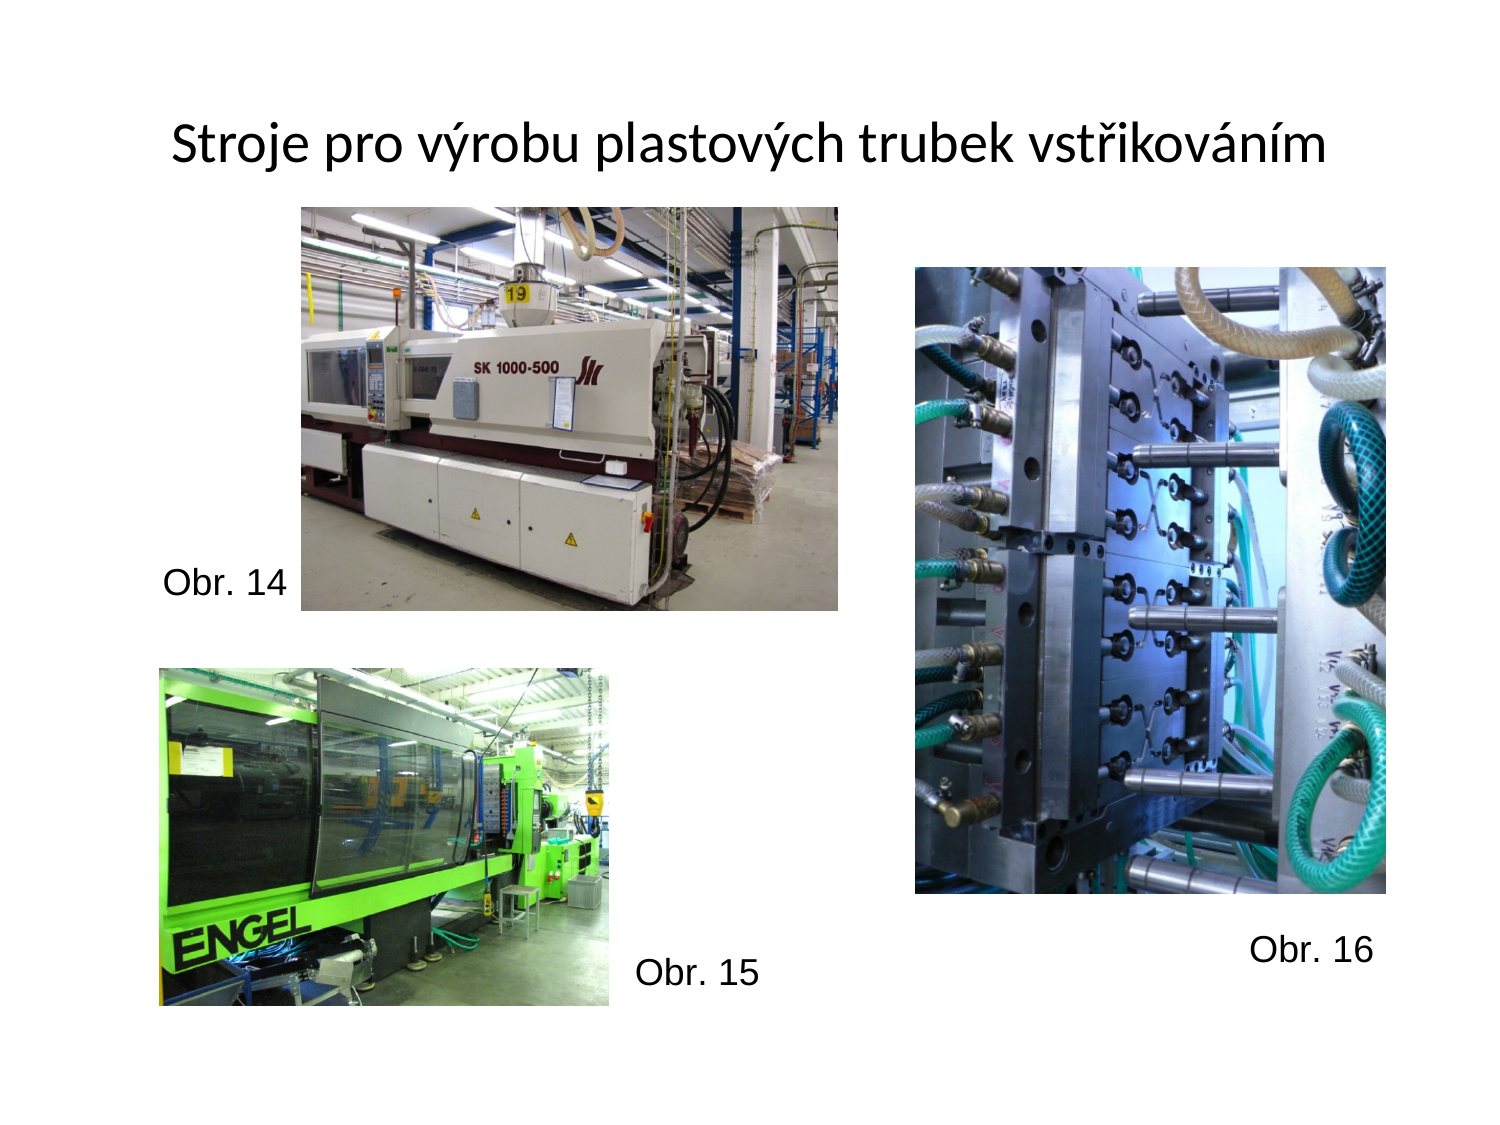

# Stroje pro výrobu plastových trubek vstřikováním
Obr. 14
Obr. 16
Obr. 15